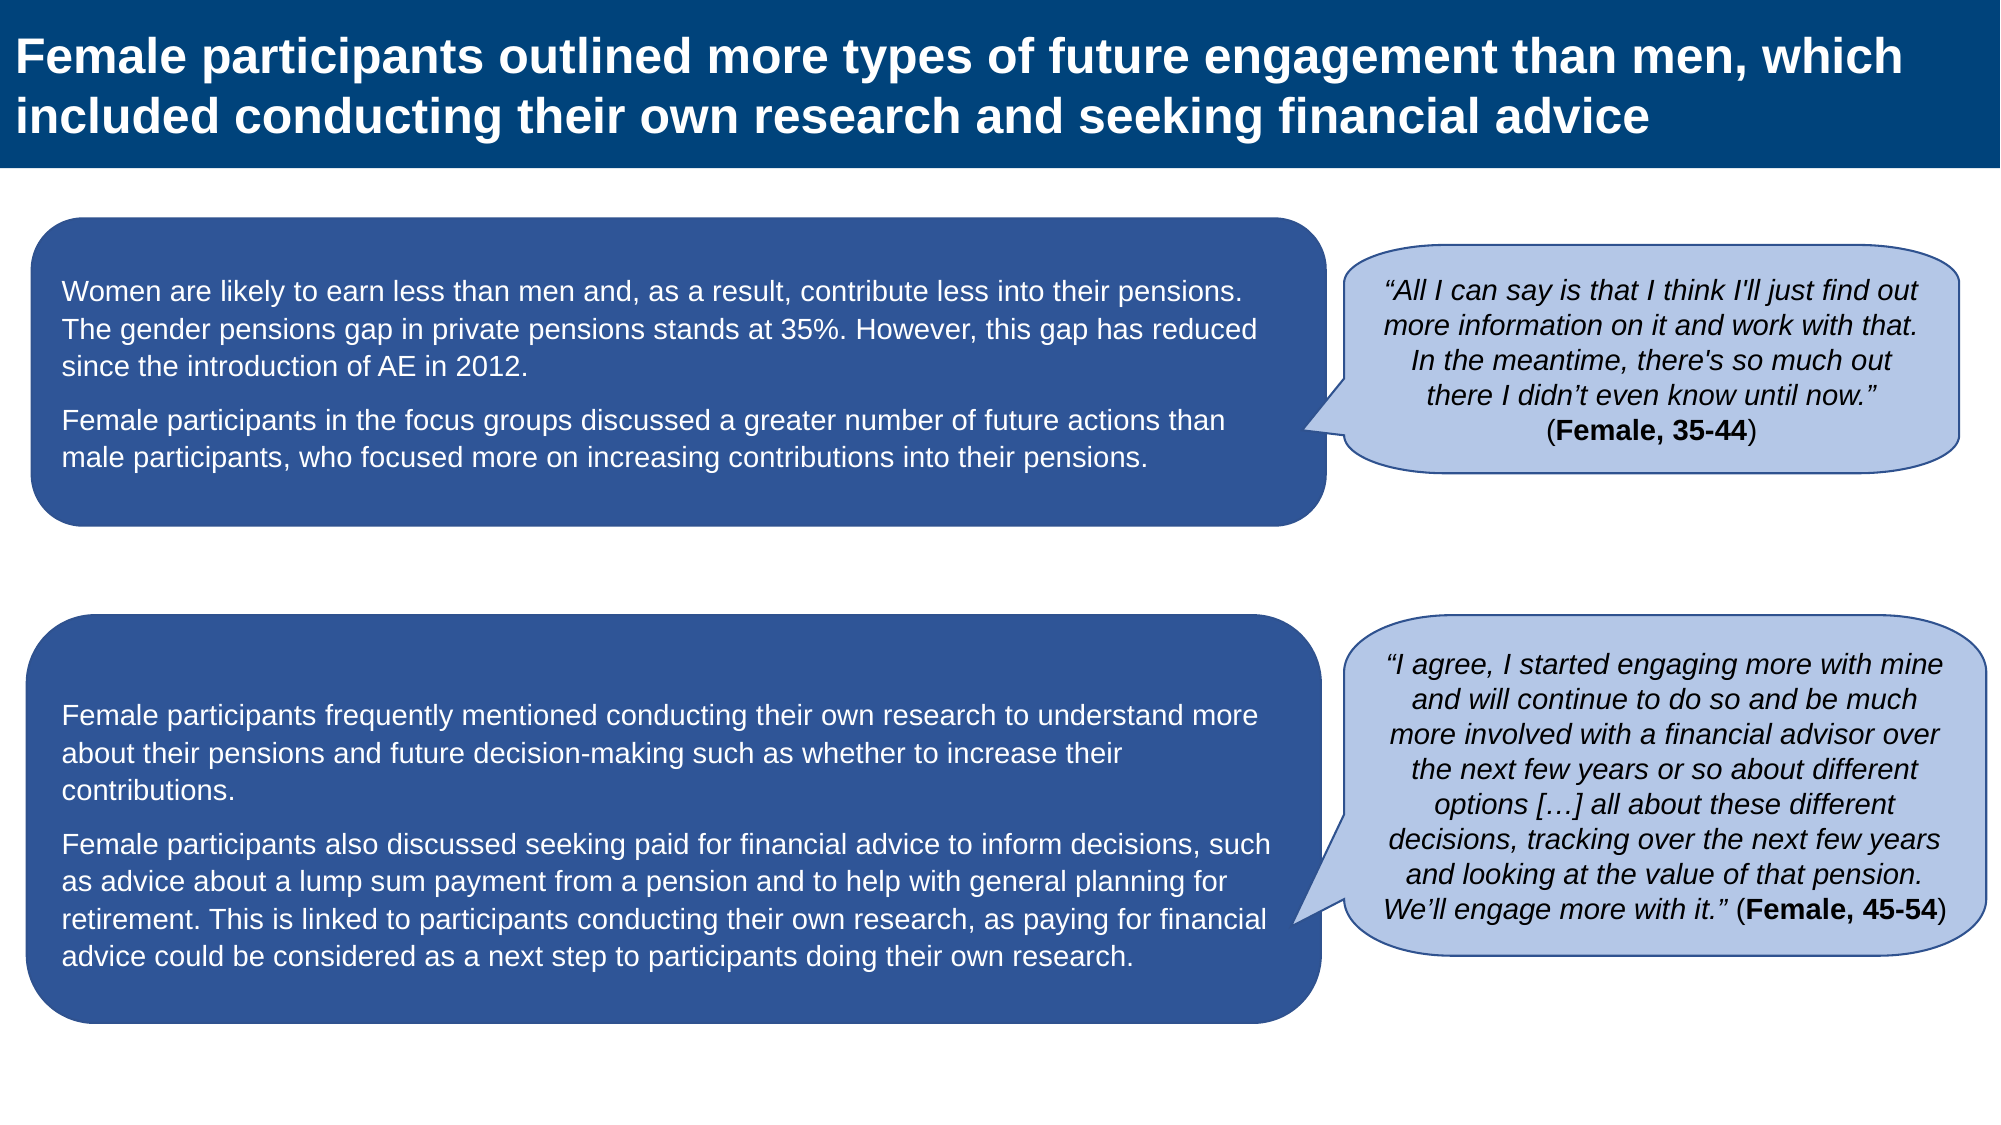

# Female participants outlined more types of future engagement than men, which included conducting their own research and seeking financial advice
Women are likely to earn less than men and, as a result, contribute less into their pensions. The gender pensions gap in private pensions stands at 35%. However, this gap has reduced since the introduction of AE in 2012.
Female participants in the focus groups discussed a greater number of future actions than male participants, who focused more on increasing contributions into their pensions.
“All I can say is that I think I'll just find out more information on it and work with that. In the meantime, there's so much out there I didn’t even know until now.” (Female, 35-44)
Female participants frequently mentioned conducting their own research to understand more about their pensions and future decision-making such as whether to increase their contributions.
Female participants also discussed seeking paid for financial advice to inform decisions, such as advice about a lump sum payment from a pension and to help with general planning for retirement. This is linked to participants conducting their own research, as paying for financial advice could be considered as a next step to participants doing their own research.
“I agree, I started engaging more with mine and will continue to do so and be much more involved with a financial advisor over the next few years or so about different options […] all about these different decisions, tracking over the next few years and looking at the value of that pension. We’ll engage more with it.” (Female, 45-54)